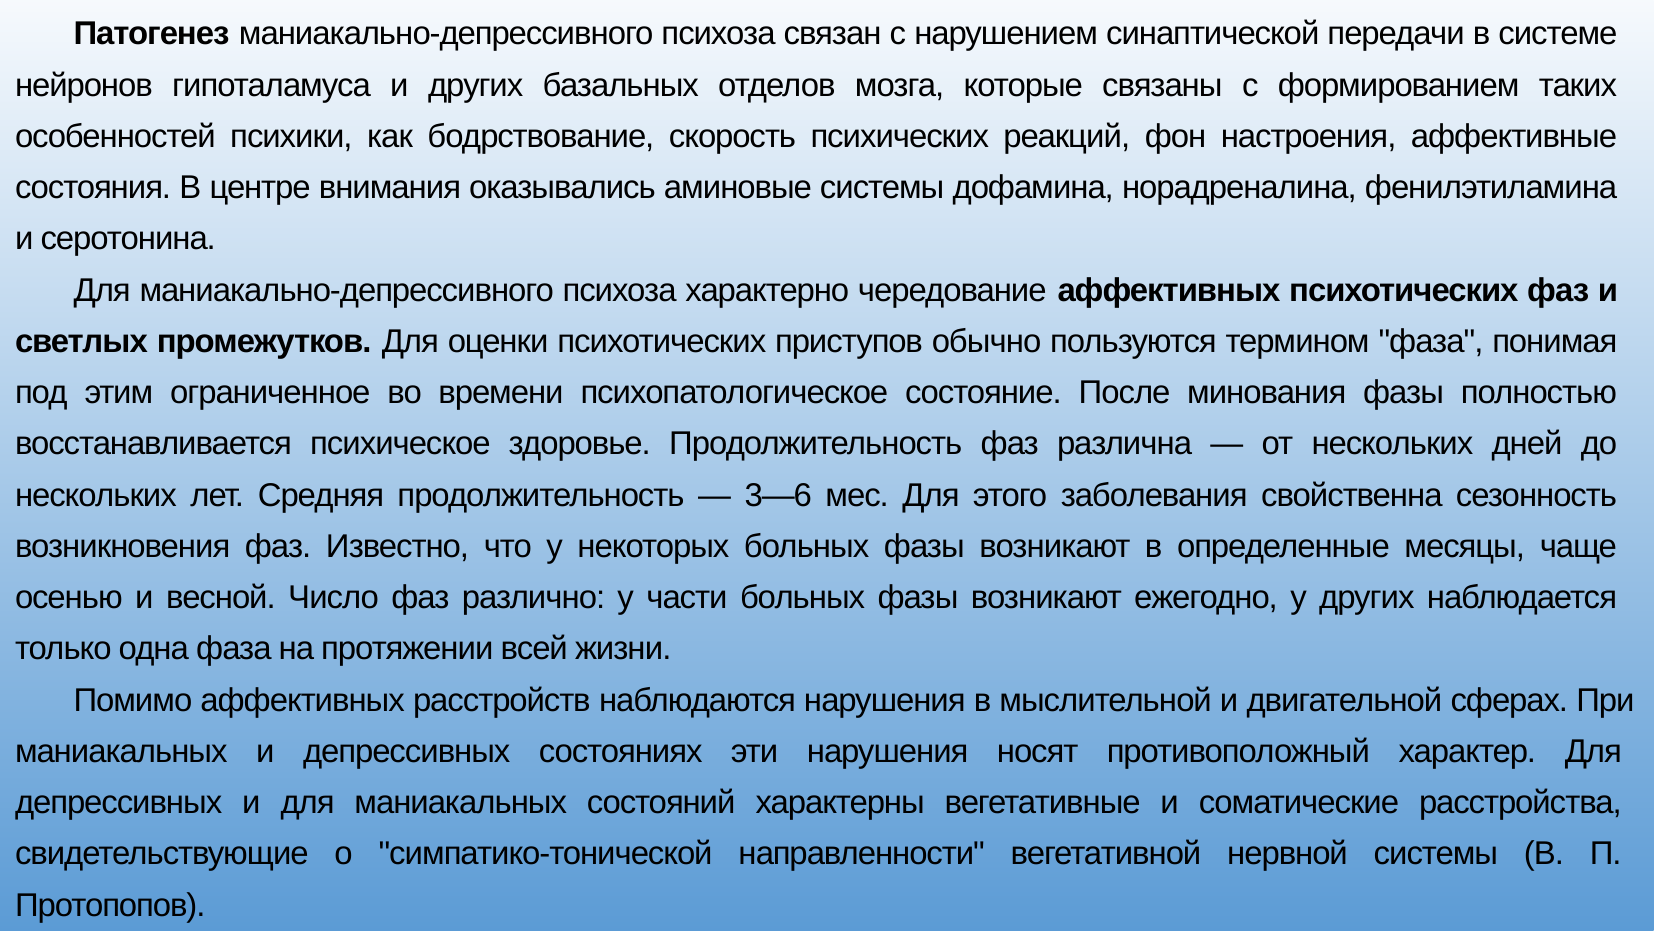

Патогенез маниакально-депрессивного психоза связан с нарушением синаптической передачи в системе нейронов гипоталамуса и других базальных отделов мозга, которые связаны с формированием таких особенностей психики, как бодрствование, скорость психических реакций, фон настроения, аффективные состояния. В центре внимания оказывались аминовые системы дофамина, норадреналина, фенилэтиламина и серотонина.
Для маниакально-депрессивного психоза характерно чередование аффективных психотических фаз и светлых промежутков. Для оценки психотических приступов обычно пользуются термином "фаза", понимая под этим ограниченное во времени психопатологическое состояние. После минования фазы полностью восстанавливается психическое здоровье. Продолжительность фаз различна — от нескольких дней до нескольких лет. Средняя продолжительность — 3—6 мес. Для этого заболевания свойственна сезонность возникновения фаз. Известно, что у некоторых больных фазы возникают в определенные месяцы, чаще осенью и весной. Число фаз различно: у части больных фазы возникают ежегодно, у других наблюдается только одна фаза на протяжении всей жизни.
Помимо аффективных расстройств наблюдаются нарушения в мыслительной и двигательной сферах. При маниакальных и депрессивных состояниях эти нарушения носят противоположный характер. Для депрессивных и для маниакальных состояний характерны вегетативные и соматические расстройства, свидетельствующие о "симпатико-тонической направленности" вегетативной нервной системы (В. П. Протопопов).
#